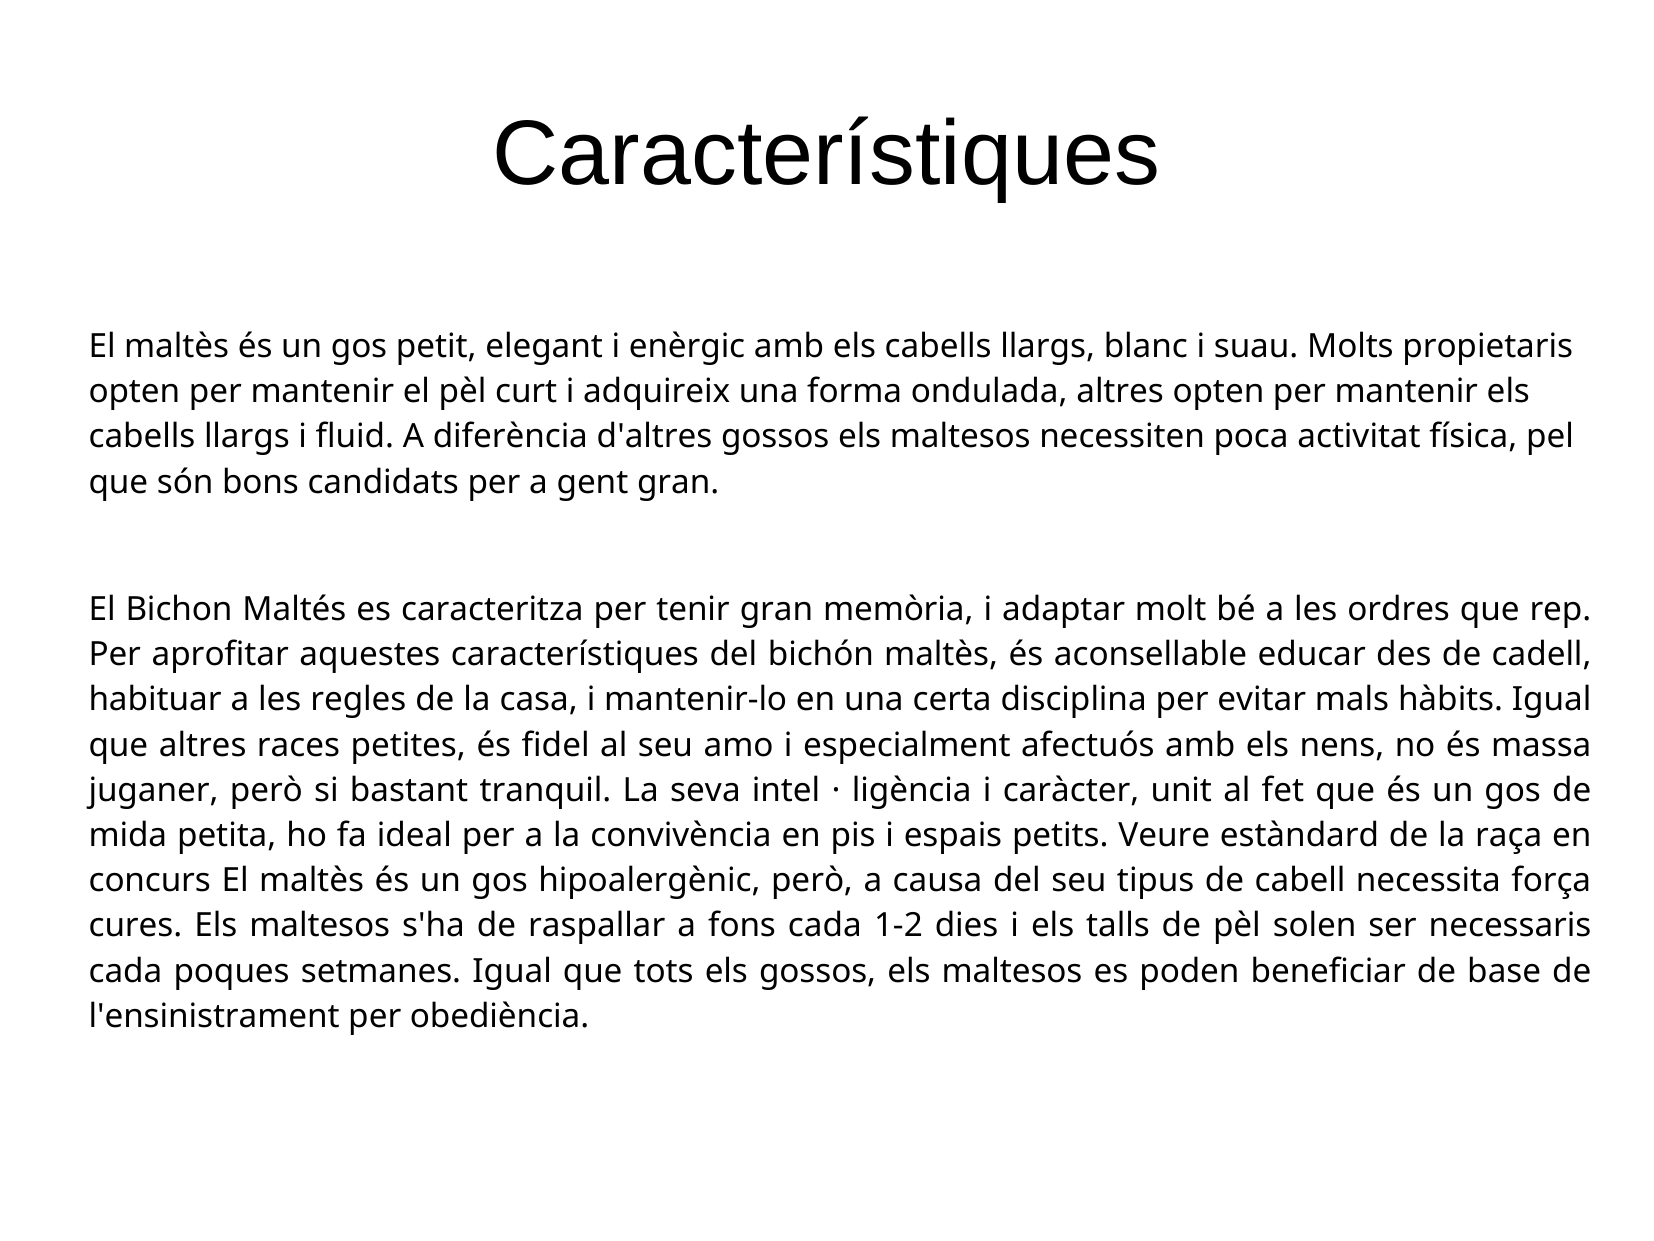

# Característiques
El maltès és un gos petit, elegant i enèrgic amb els cabells llargs, blanc i suau. Molts propietaris opten per mantenir el pèl curt i adquireix una forma ondulada, altres opten per mantenir els cabells llargs i fluid. A diferència d'altres gossos els maltesos necessiten poca activitat física, pel que són bons candidats per a gent gran.
El Bichon Maltés es caracteritza per tenir gran memòria, i adaptar molt bé a les ordres que rep. Per aprofitar aquestes característiques del bichón maltès, és aconsellable educar des de cadell, habituar a les regles de la casa, i mantenir-lo en una certa disciplina per evitar mals hàbits. Igual que altres races petites, és fidel al seu amo i especialment afectuós amb els nens, no és massa juganer, però si bastant tranquil. La seva intel · ligència i caràcter, unit al fet que és un gos de mida petita, ho fa ideal per a la convivència en pis i espais petits. Veure estàndard de la raça en concurs El maltès és un gos hipoalergènic, però, a causa del seu tipus de cabell necessita força cures. Els maltesos s'ha de raspallar a fons cada 1-2 dies i els talls de pèl solen ser necessaris cada poques setmanes. Igual que tots els gossos, els maltesos es poden beneficiar de base de l'ensinistrament per obediència.